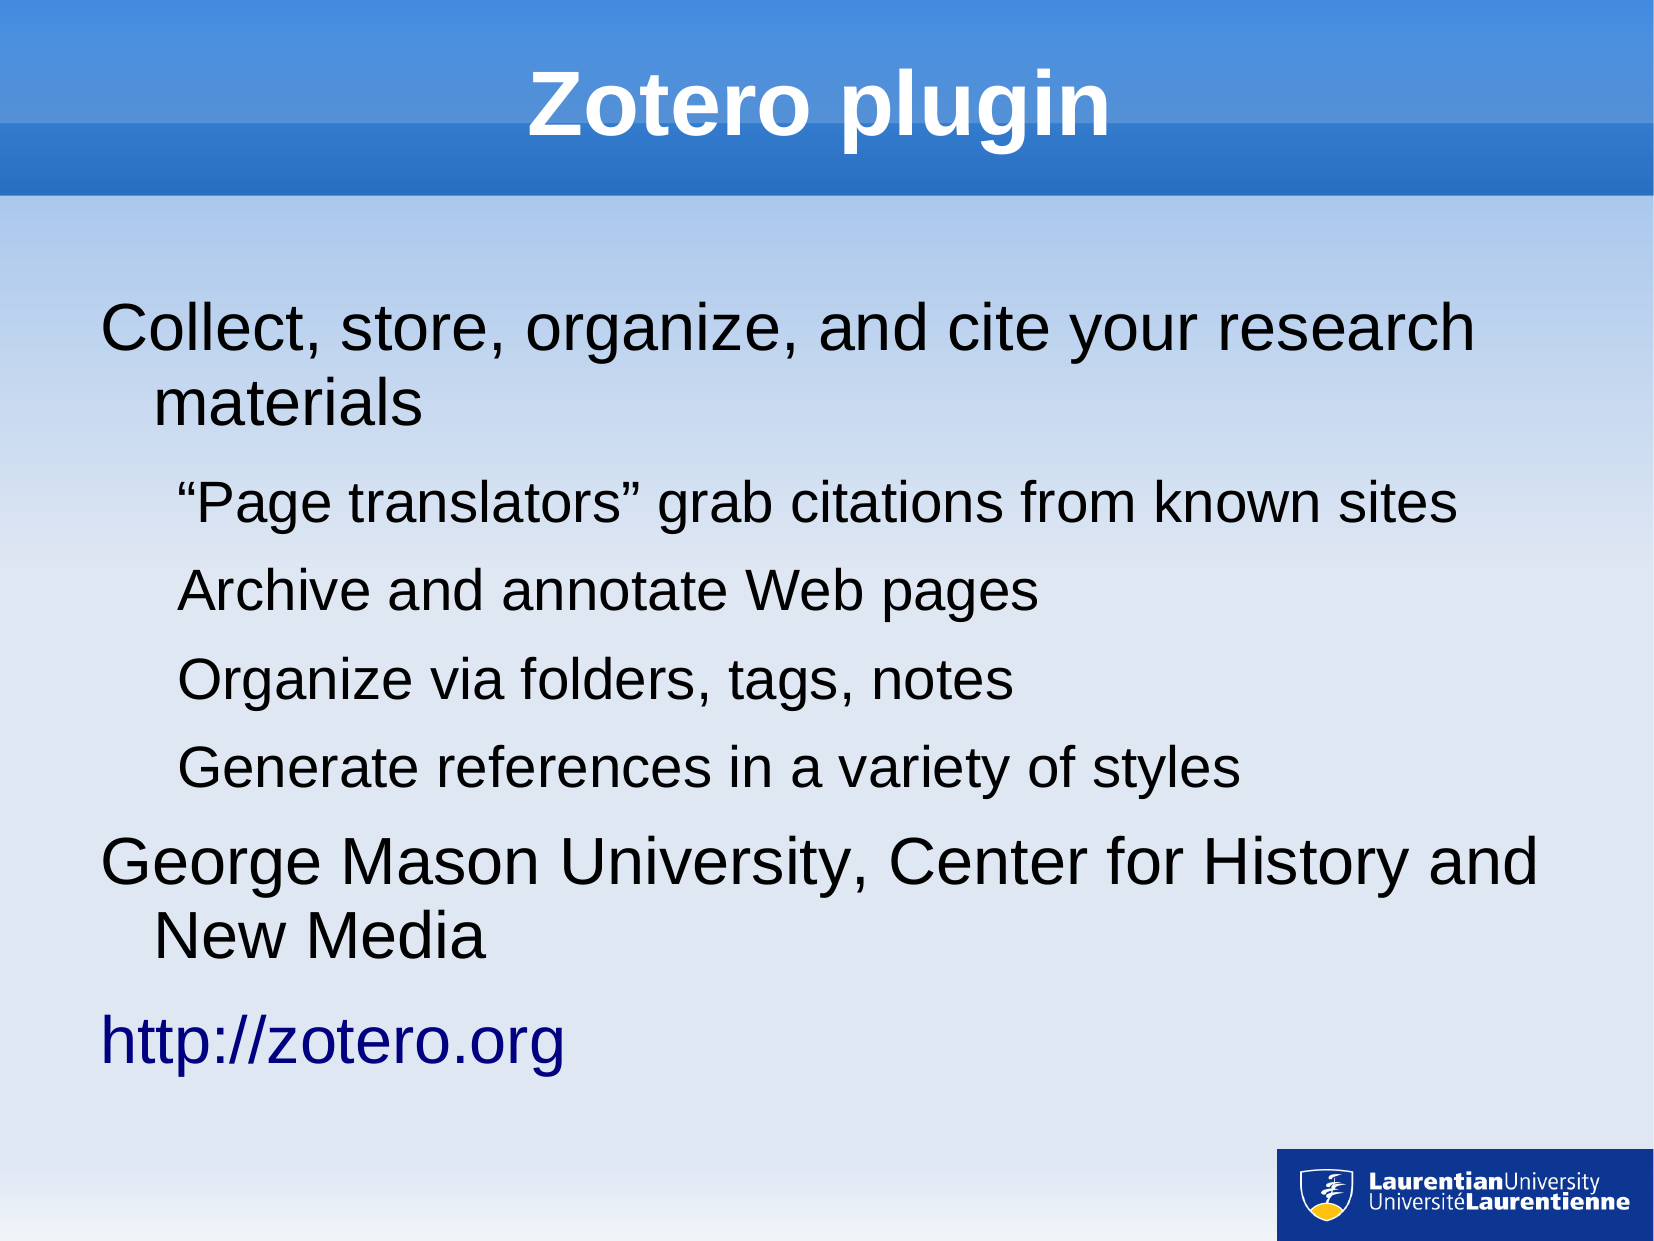

# Zotero plugin
Collect, store, organize, and cite your research materials
“Page translators” grab citations from known sites
Archive and annotate Web pages
Organize via folders, tags, notes
Generate references in a variety of styles
George Mason University, Center for History and New Media
http://zotero.org